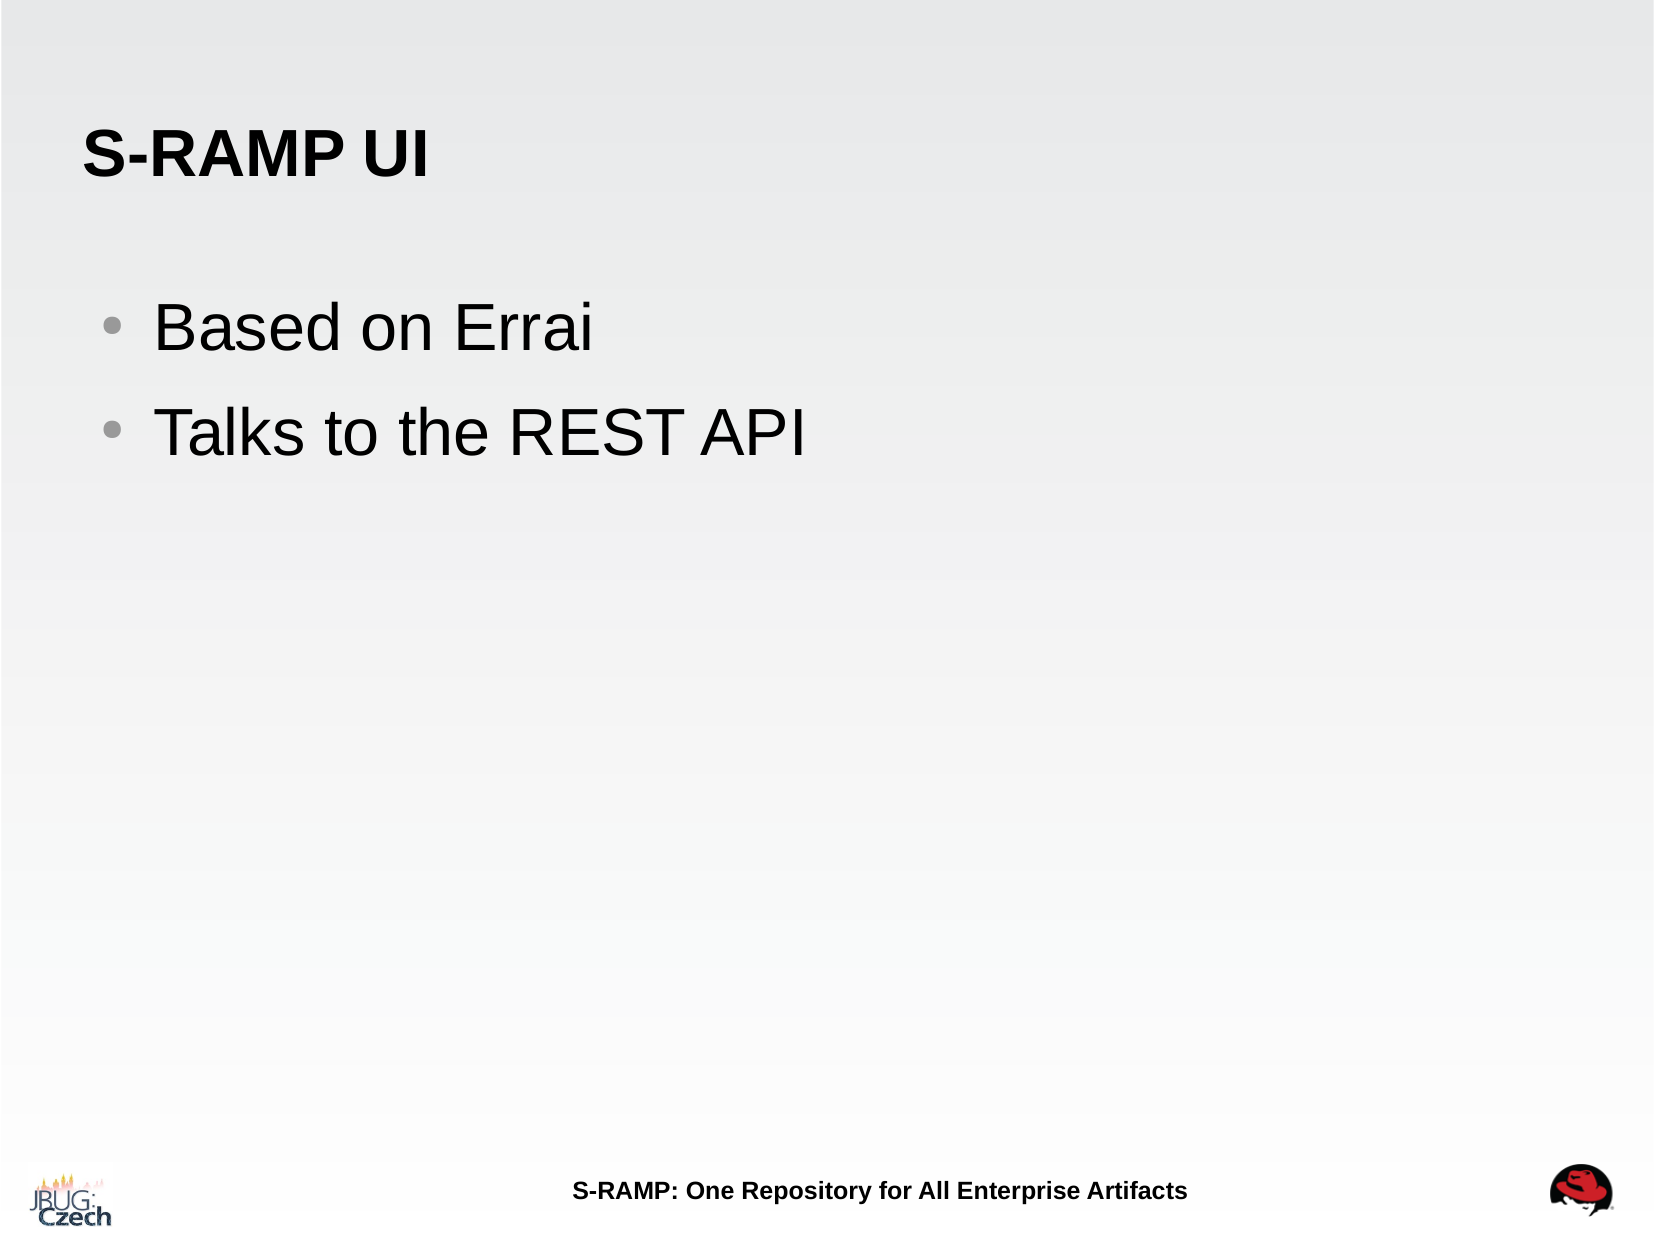

# S-RAMP UI
Based on Errai
Talks to the REST API